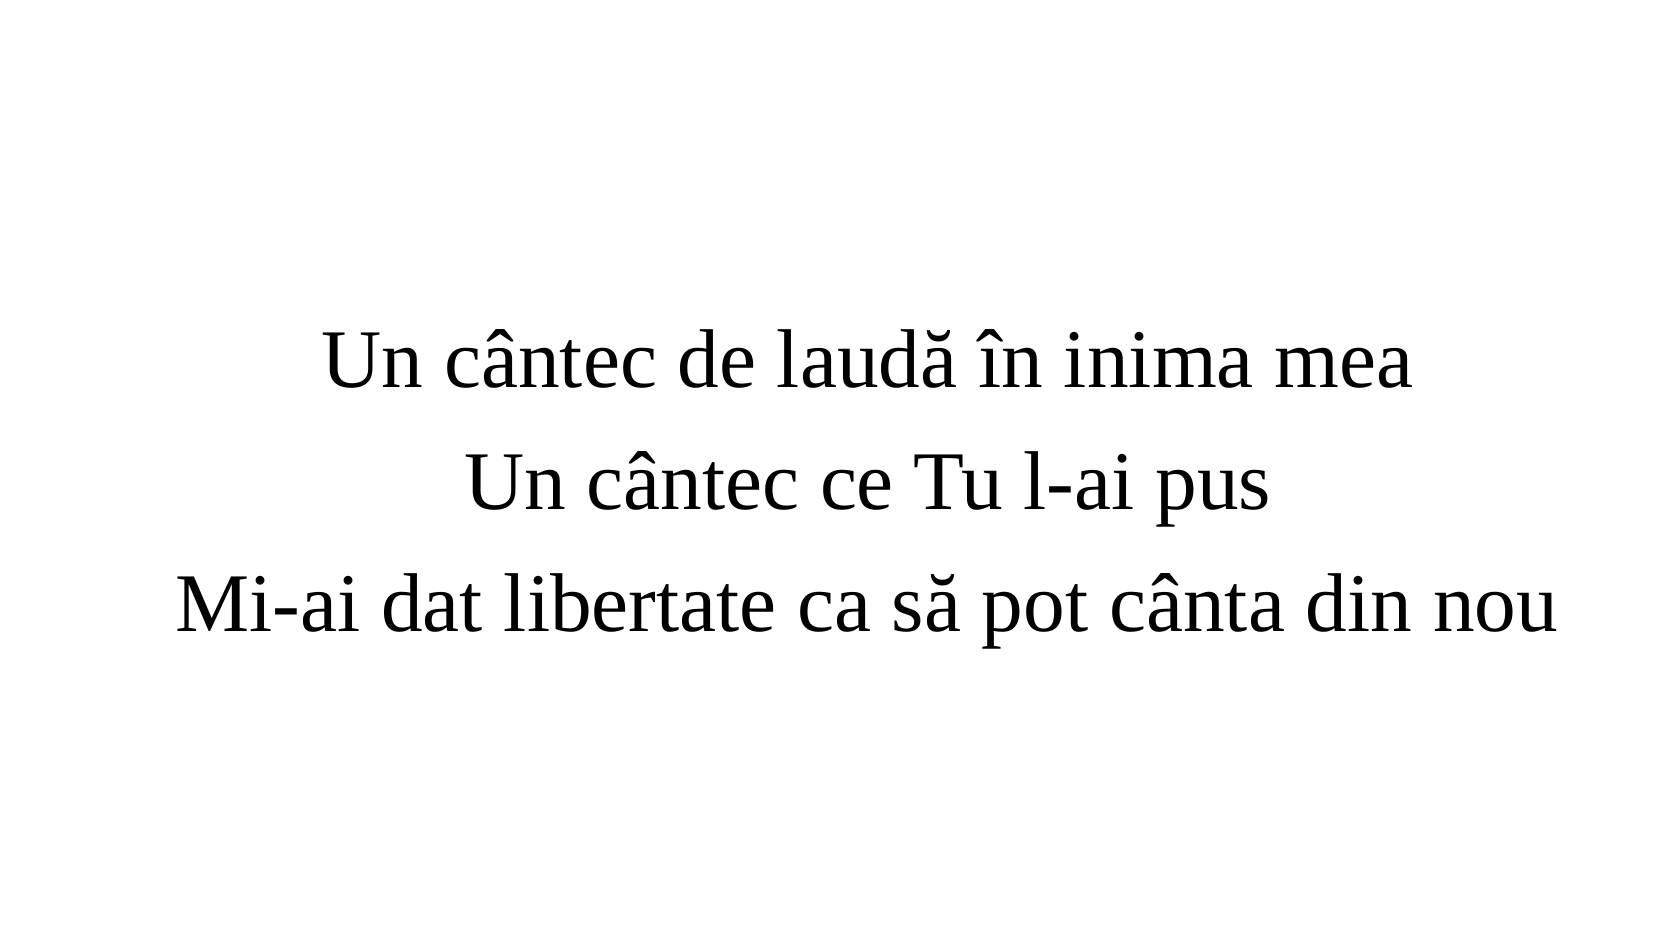

# Un cântec de laudă în inima mea
Un cântec ce Tu l-ai pus
Mi-ai dat libertate ca să pot cânta din nou